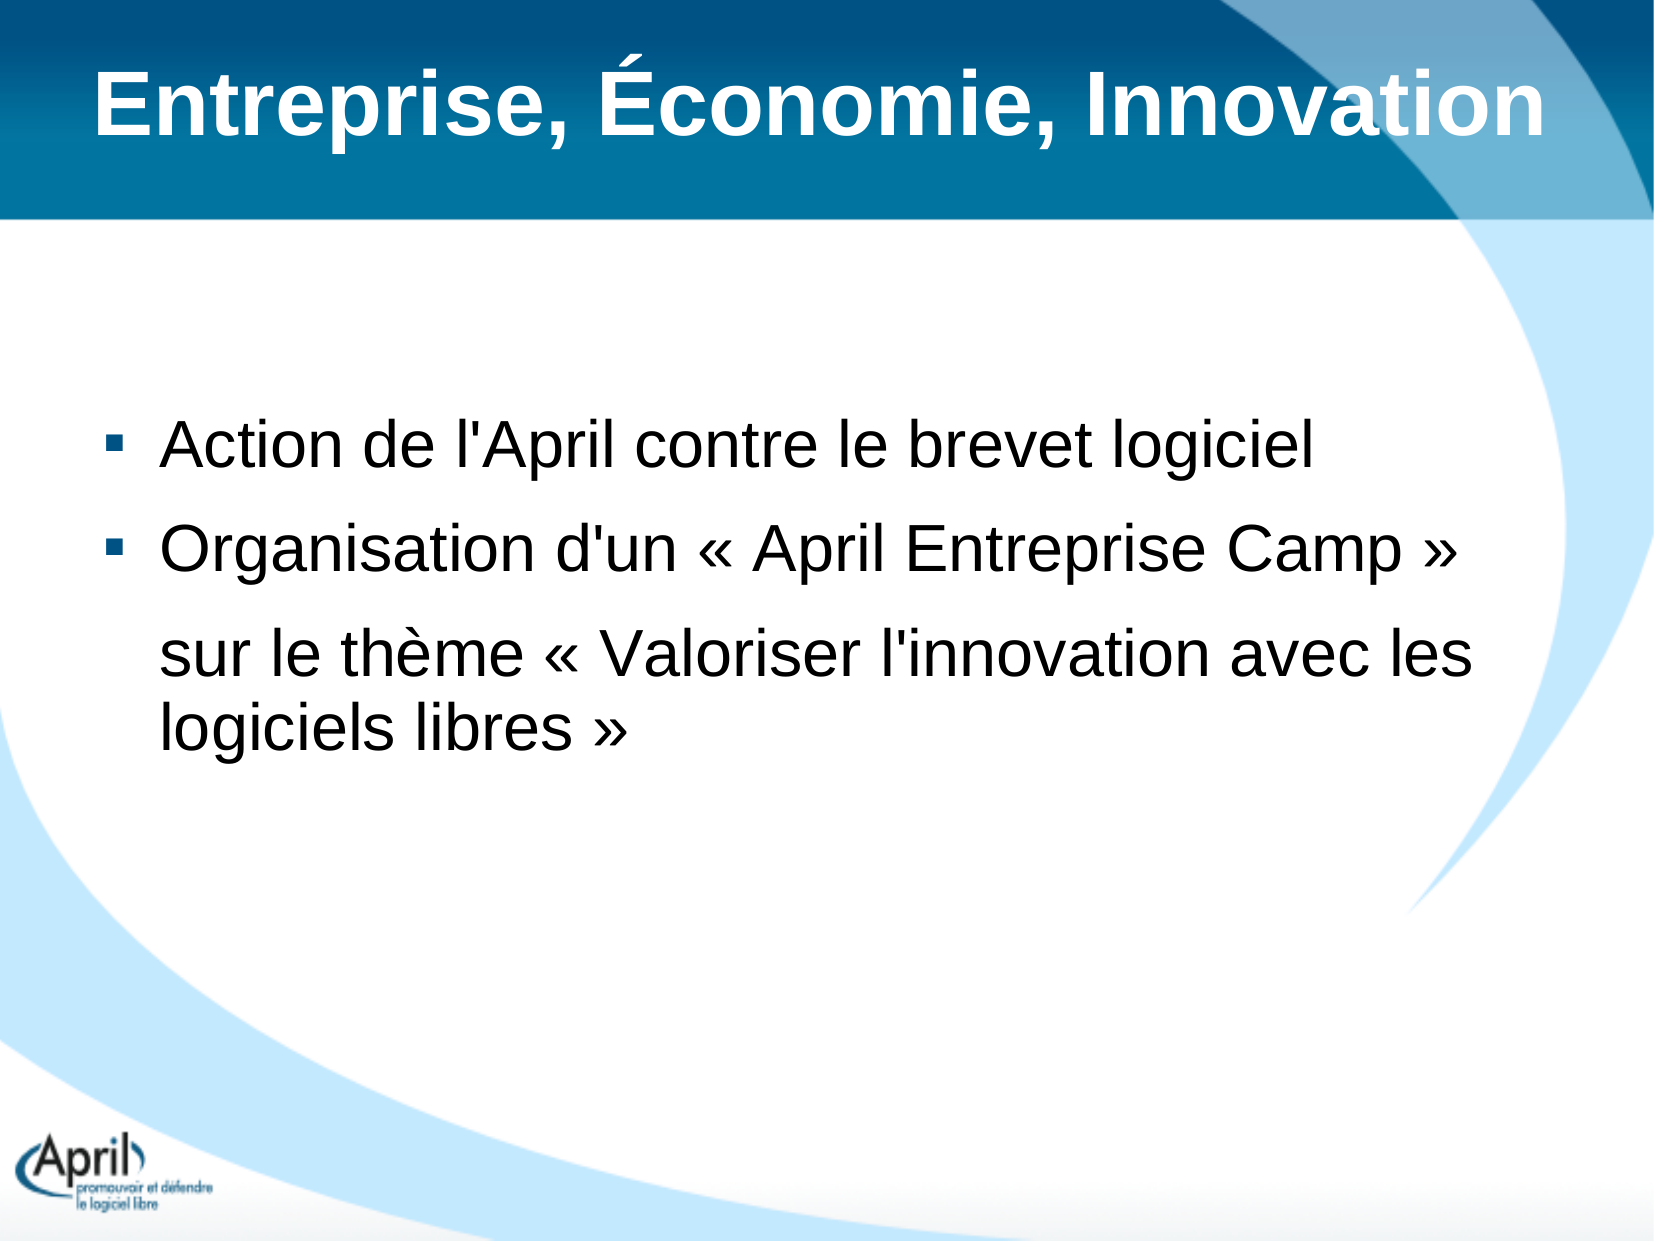

# Entreprise, Économie, Innovation
Action de l'April contre le brevet logiciel
Organisation d'un « April Entreprise Camp »
sur le thème « Valoriser l'innovation avec les logiciels libres »